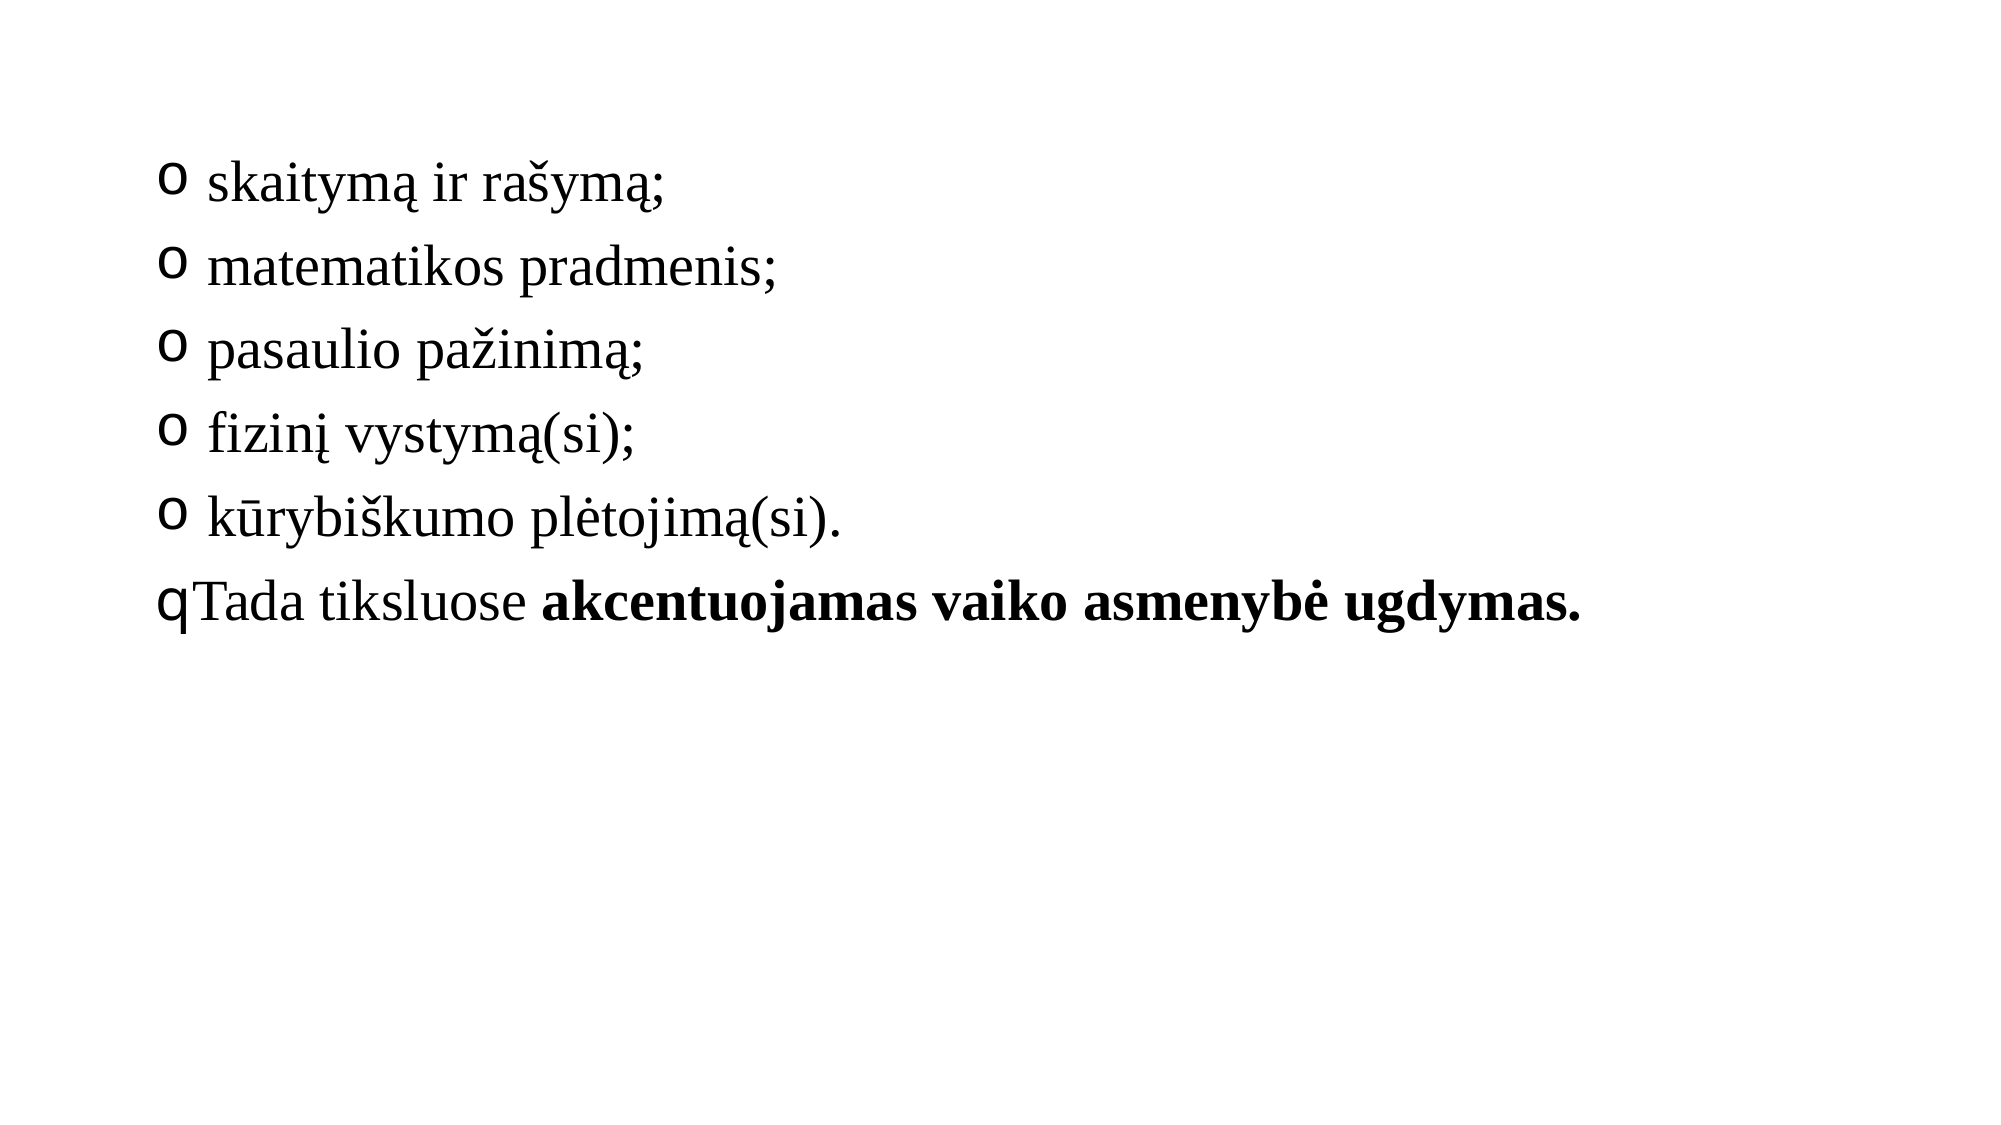

# skaitymą ir rašymą;
 matematikos pradmenis;
 pasaulio pažinimą;
 fizinį vystymą(si);
 kūrybiškumo plėtojimą(si).
Tada tiksluose akcentuojamas vaiko asmenybė ugdymas.